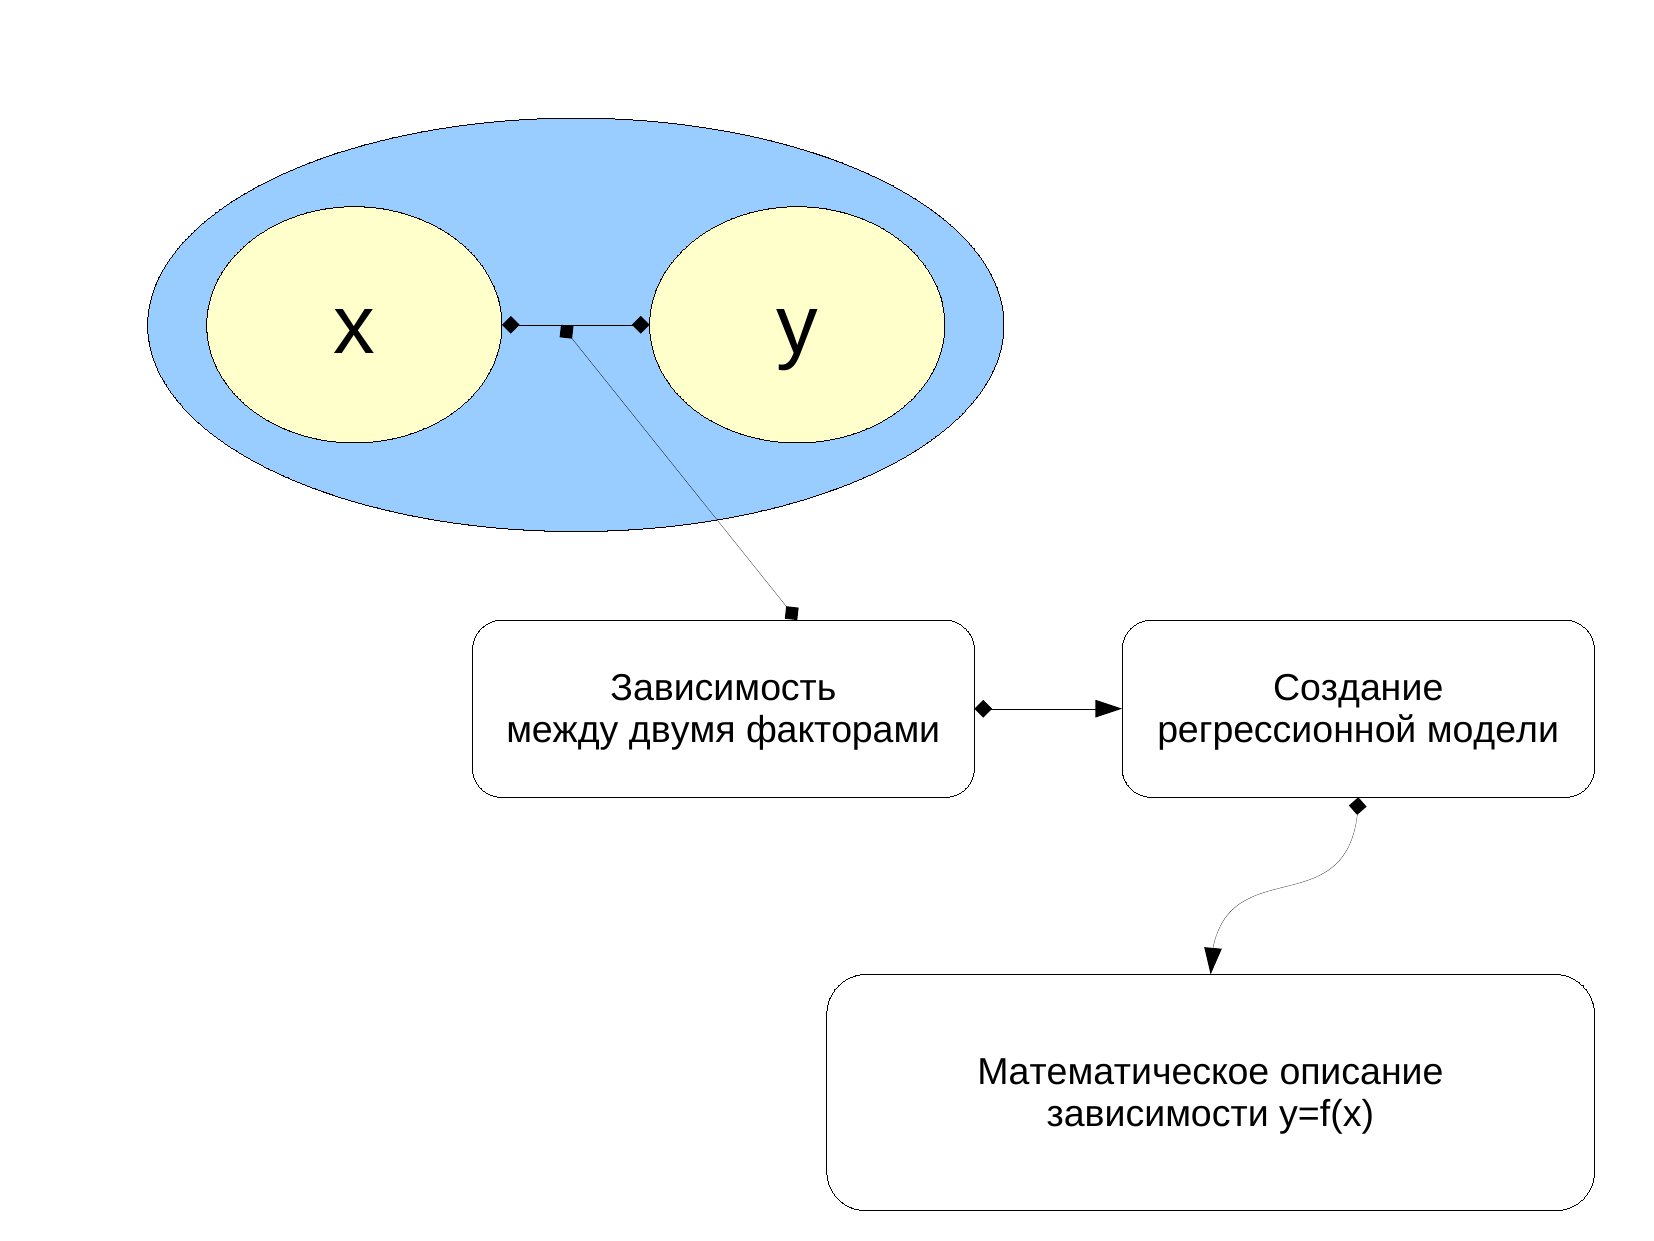

x
y
Зависимость
между двумя факторами
Создание
регрессионной модели
Математическое описание
зависимости y=f(x)